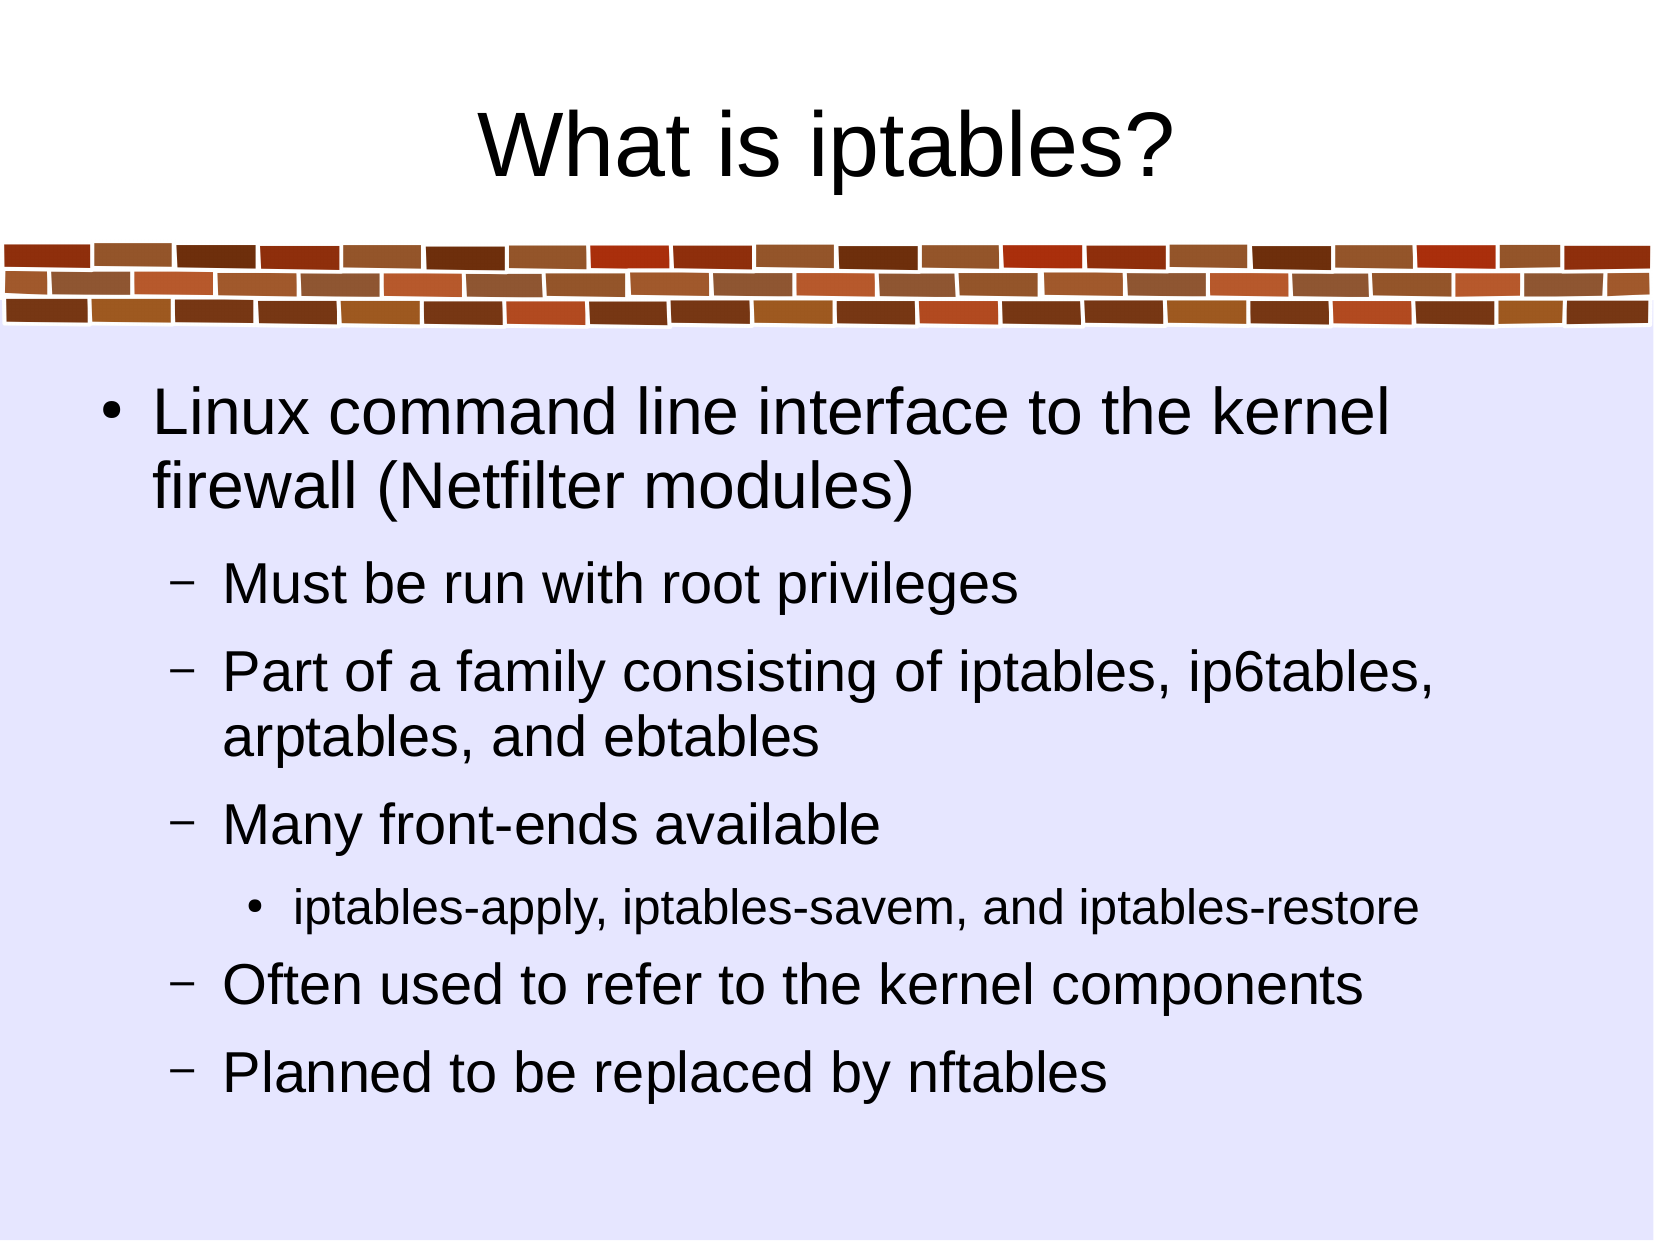

# What is iptables?
Linux command line interface to the kernel firewall (Netfilter modules)
Must be run with root privileges
Part of a family consisting of iptables, ip6tables, arptables, and ebtables
Many front-ends available
iptables-apply, iptables-savem, and iptables-restore
Often used to refer to the kernel components
Planned to be replaced by nftables